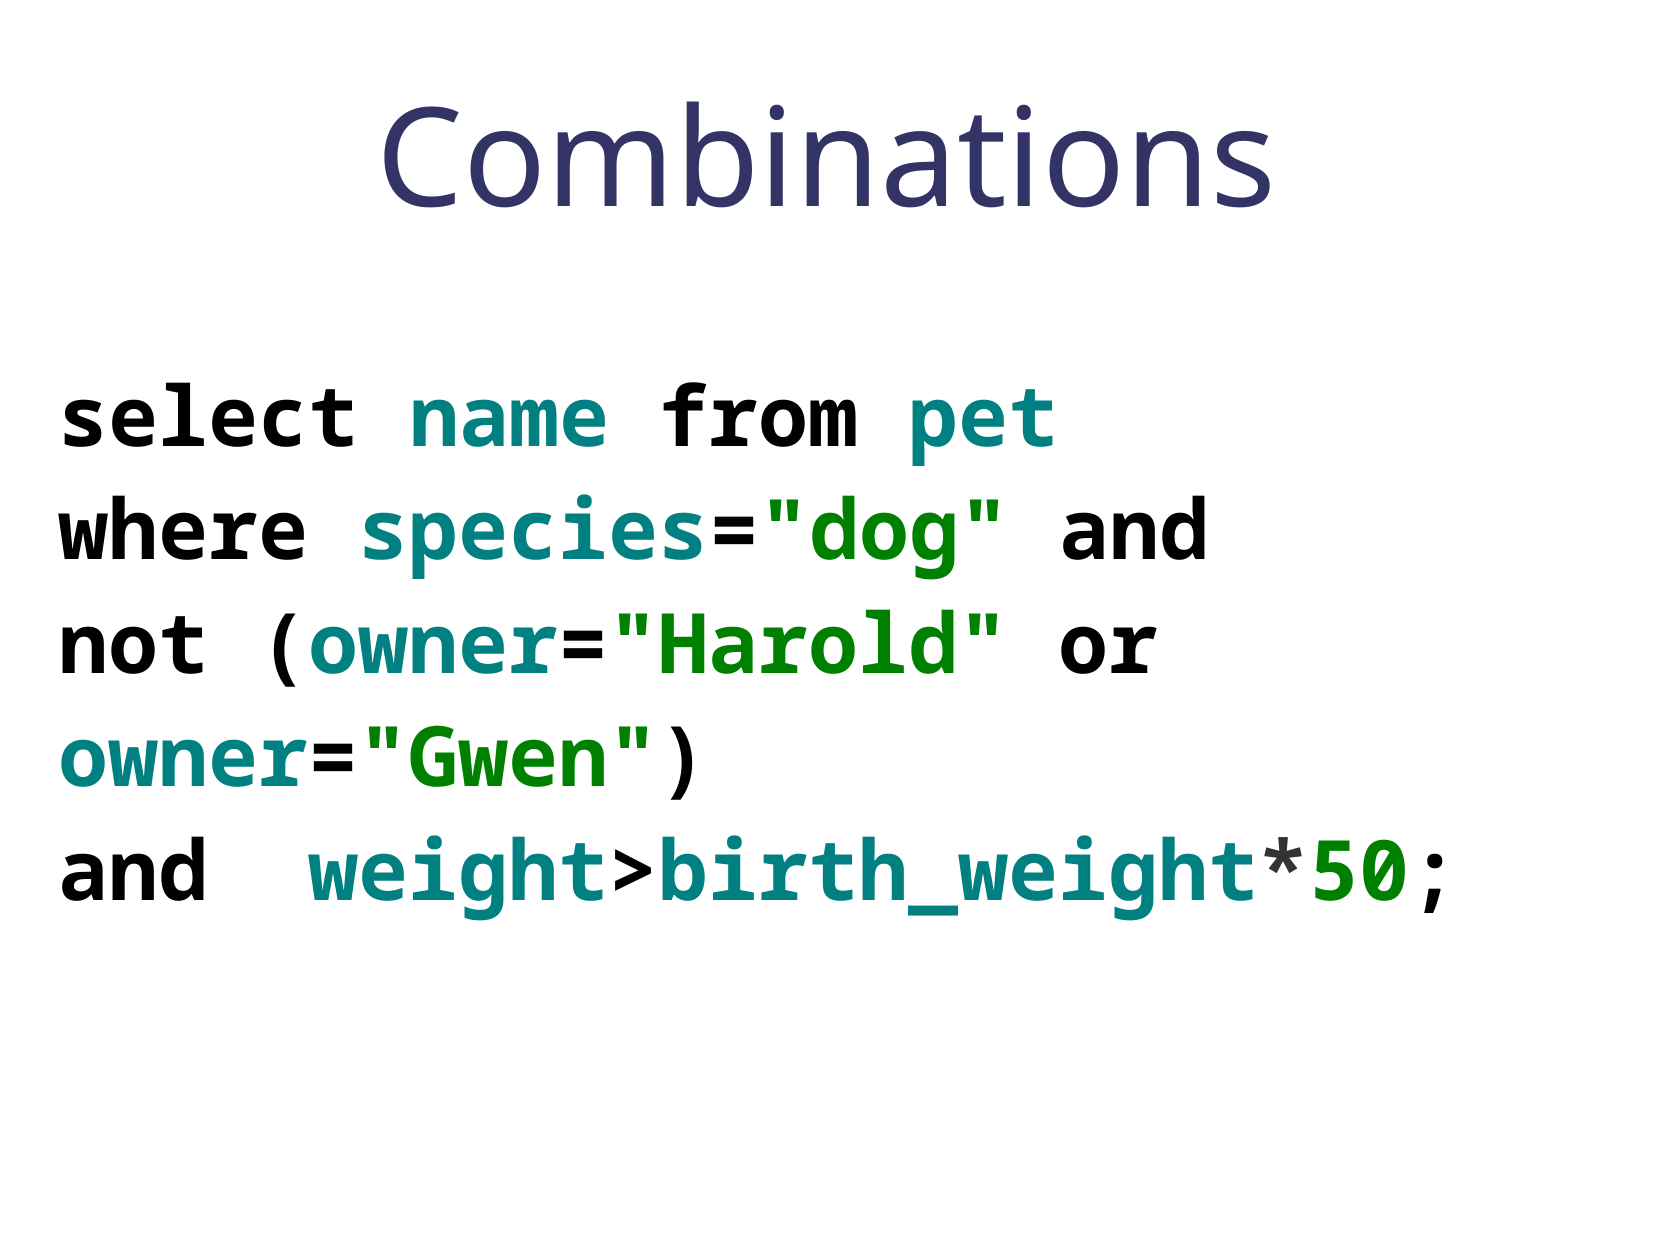

# Combinations
select name from pet
where species="dog" and
not (owner="Harold" or owner="Gwen")
and weight>birth_weight*50;